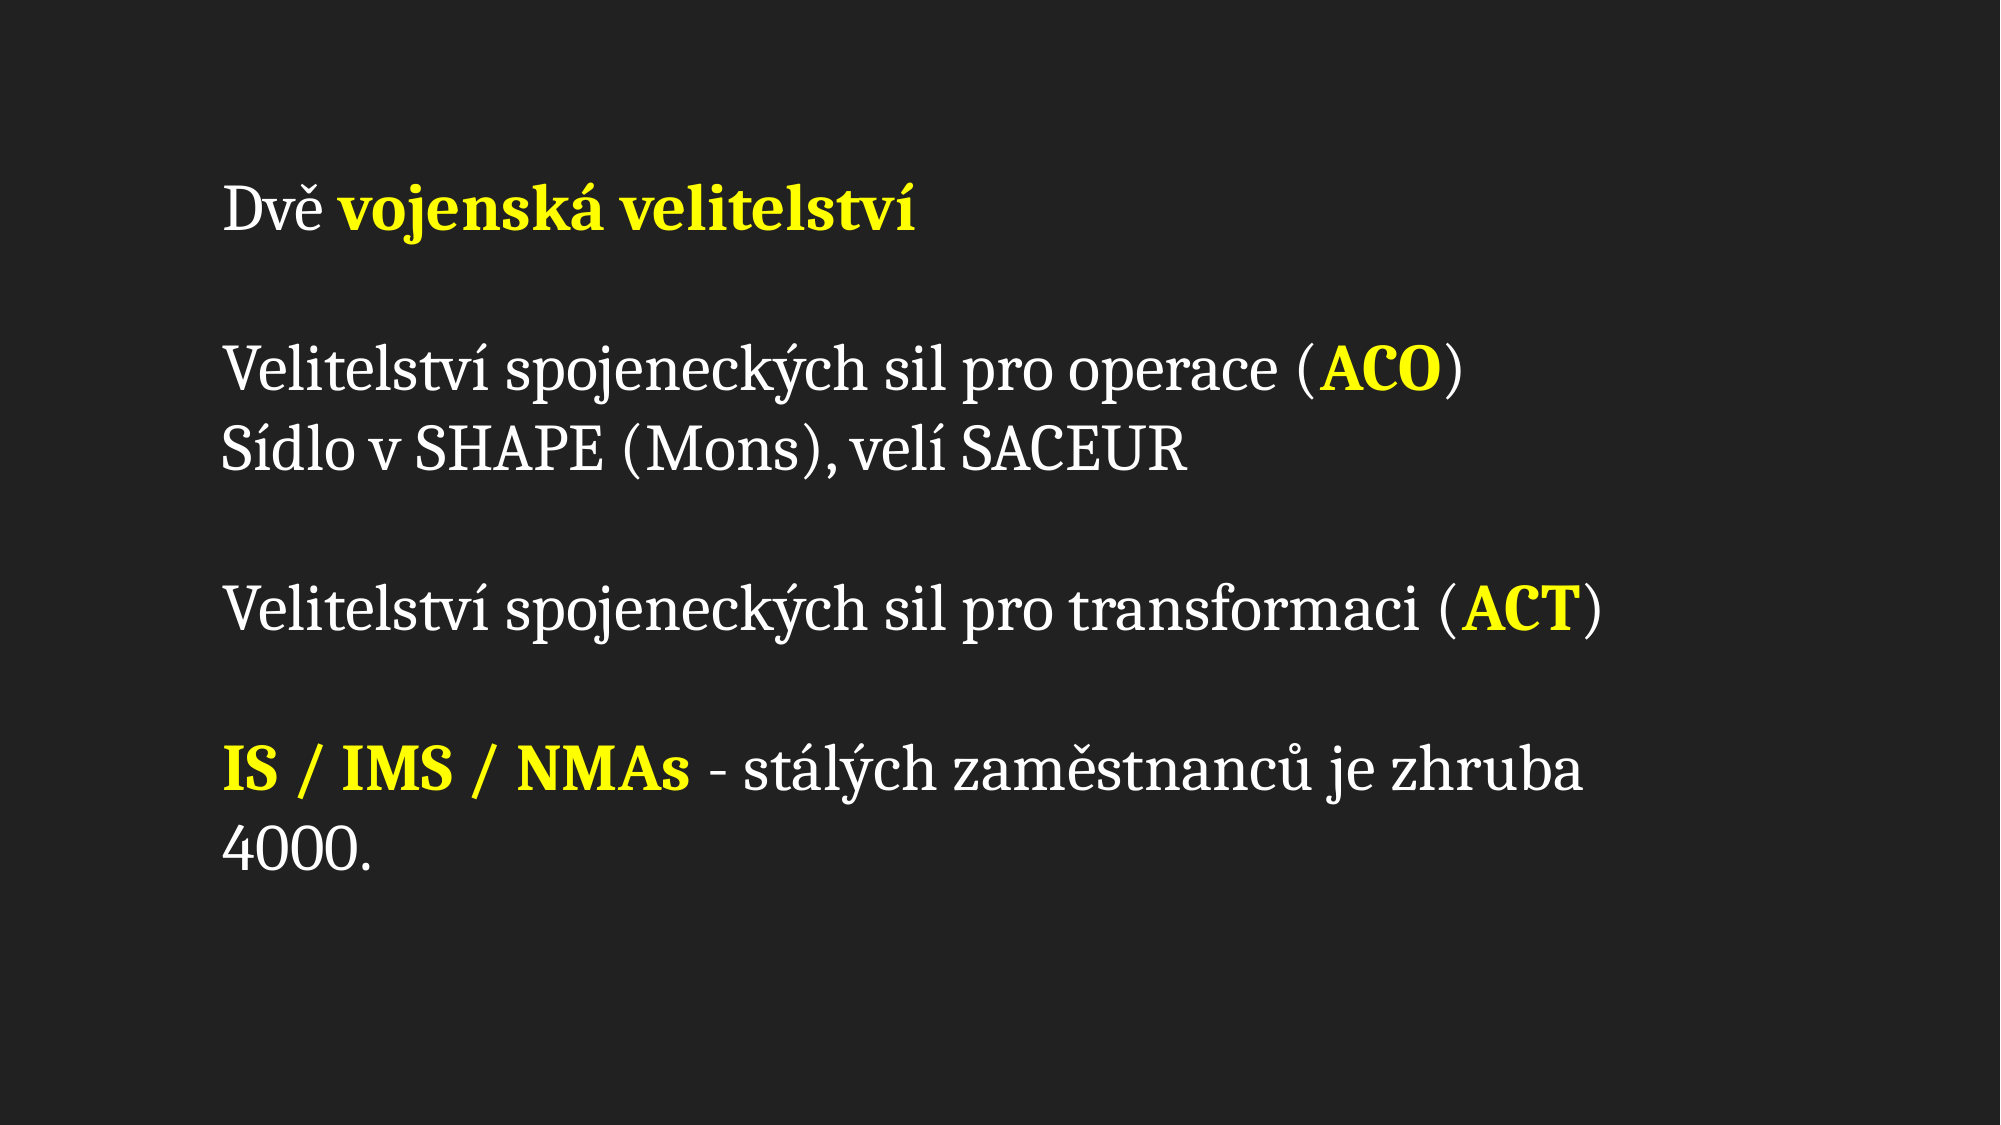

Dvě vojenská velitelství
Velitelství spojeneckých sil pro operace (ACO)
Sídlo v SHAPE (Mons), velí SACEUR
Velitelství spojeneckých sil pro transformaci (ACT)
IS / IMS / NMAs - stálých zaměstnanců je zhruba 4000.